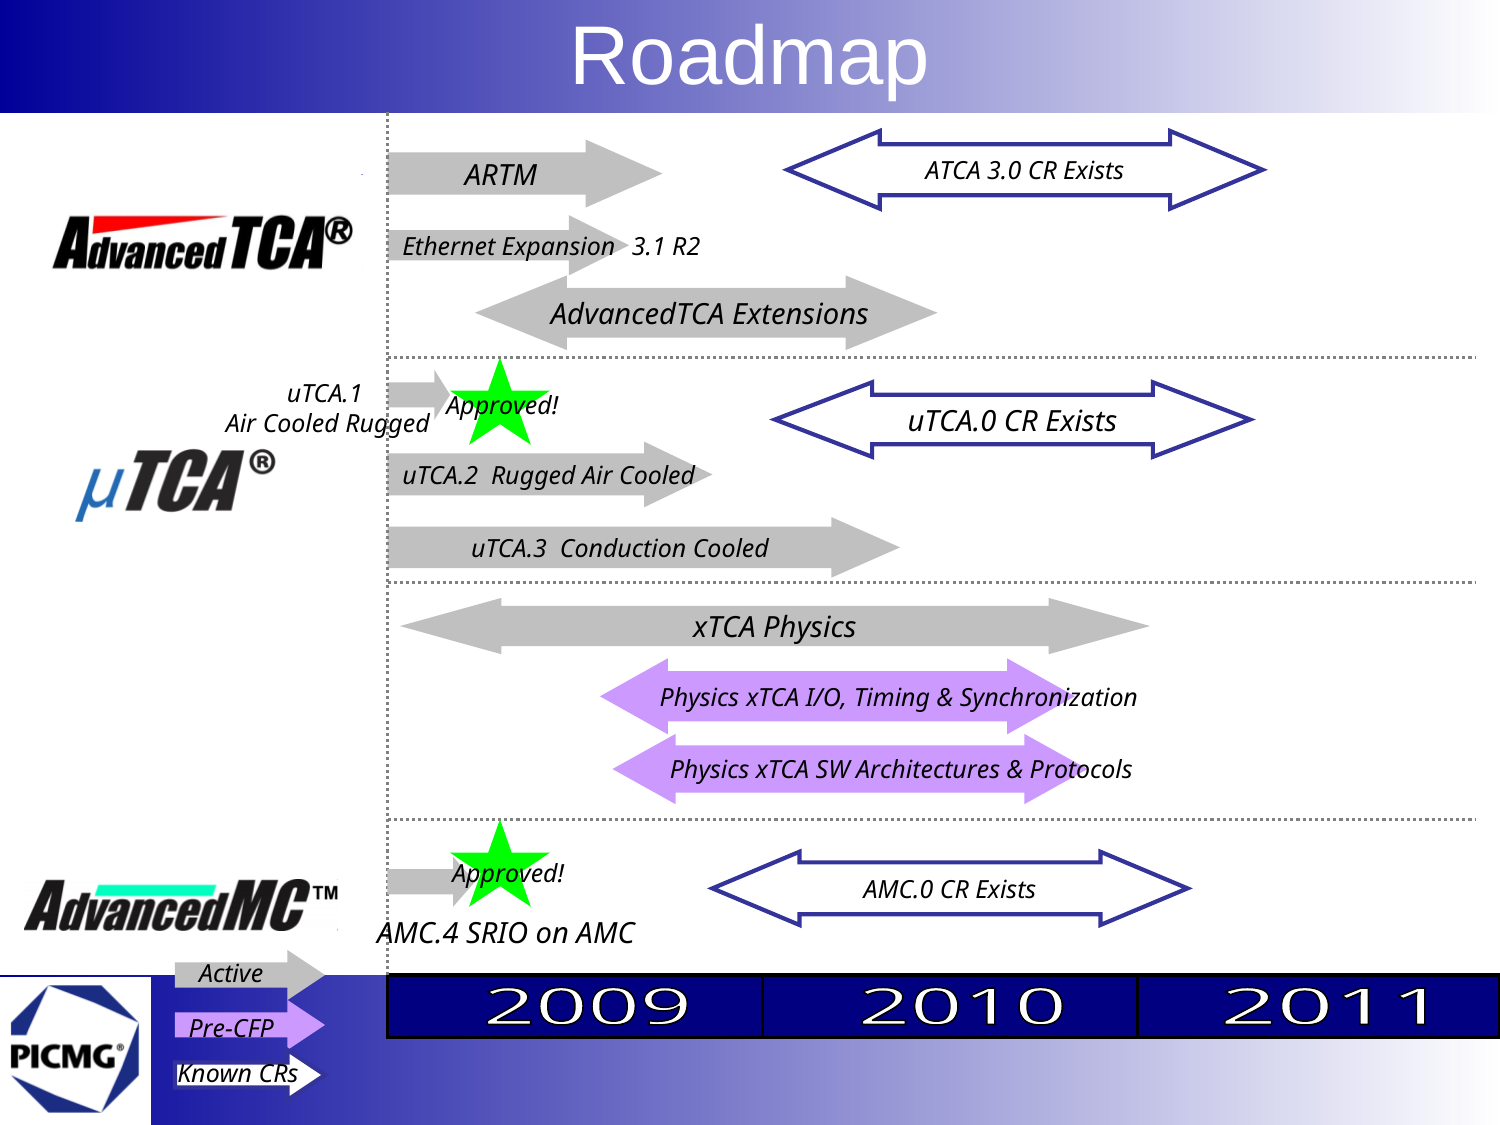

# Roadmap
ATCA 3.0 CR Exists
ARTM
Ethernet Expansion
3.1 R2
AdvancedTCA Extensions
uTCA.1
Air Cooled Rugged
Approved!
uTCA.0 CR Exists
uTCA.2 Rugged Air Cooled
uTCA.3 Conduction Cooled
xTCA Physics
Physics xTCA I/O, Timing & Synchronization
Physics xTCA SW Architectures & Protocols
Approved!
AMC.0 CR Exists
AMC.4 SRIO on AMC
Active
2009
2010
2011
Pre-CFP
Known CRs